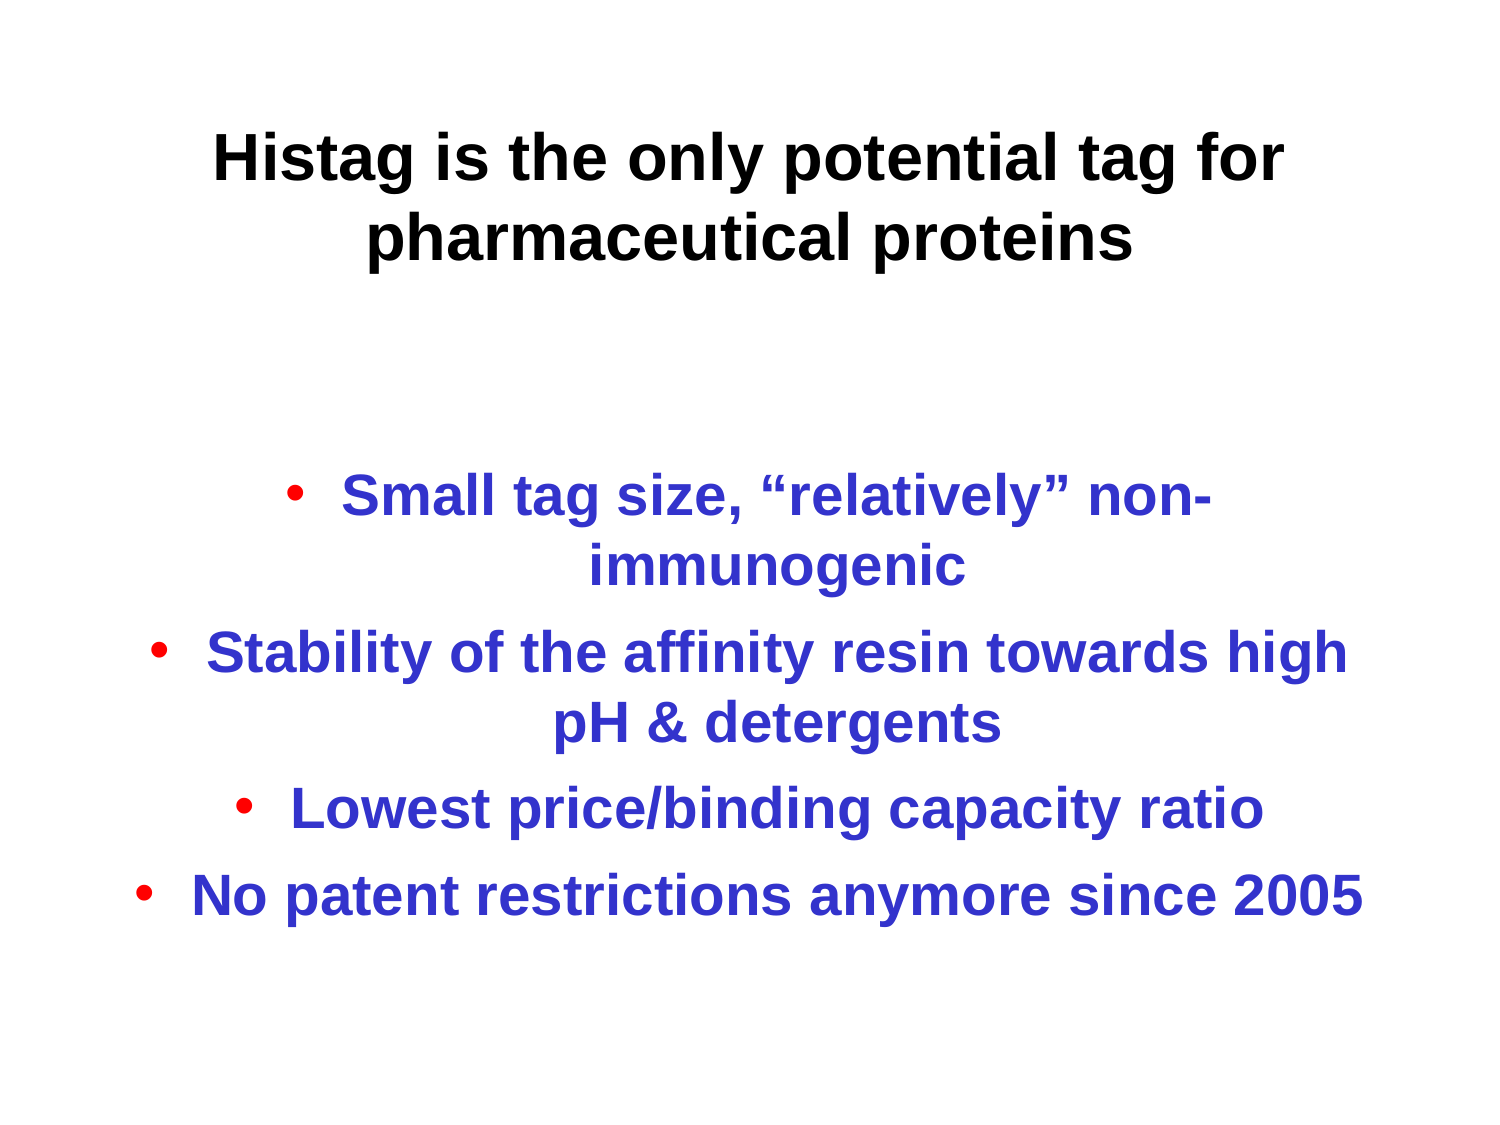

# Histag is the only potential tag for pharmaceutical proteins
Small tag size, “relatively” non-immunogenic
Stability of the affinity resin towards high pH & detergents
Lowest price/binding capacity ratio
No patent restrictions anymore since 2005